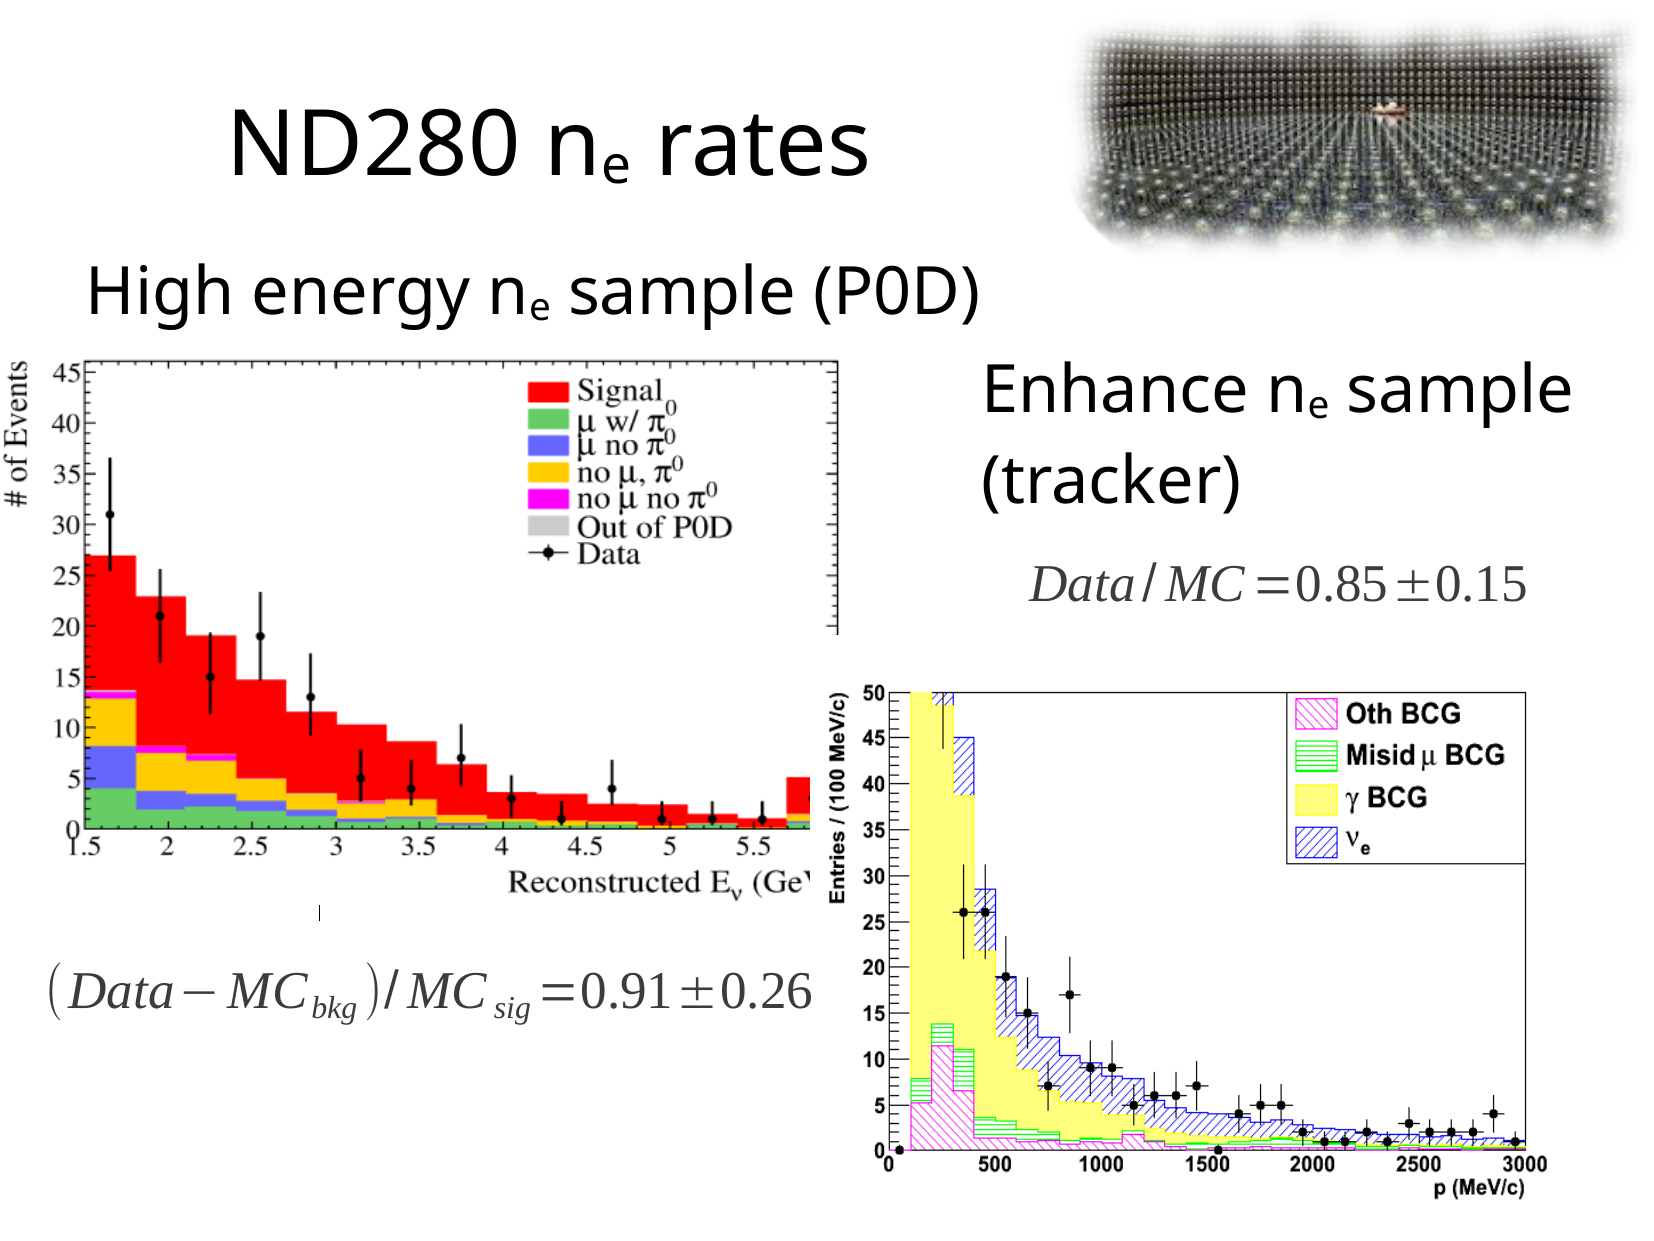

# ND280 ne rates
High energy ne sample (P0D)
Enhance ne sample
(tracker)